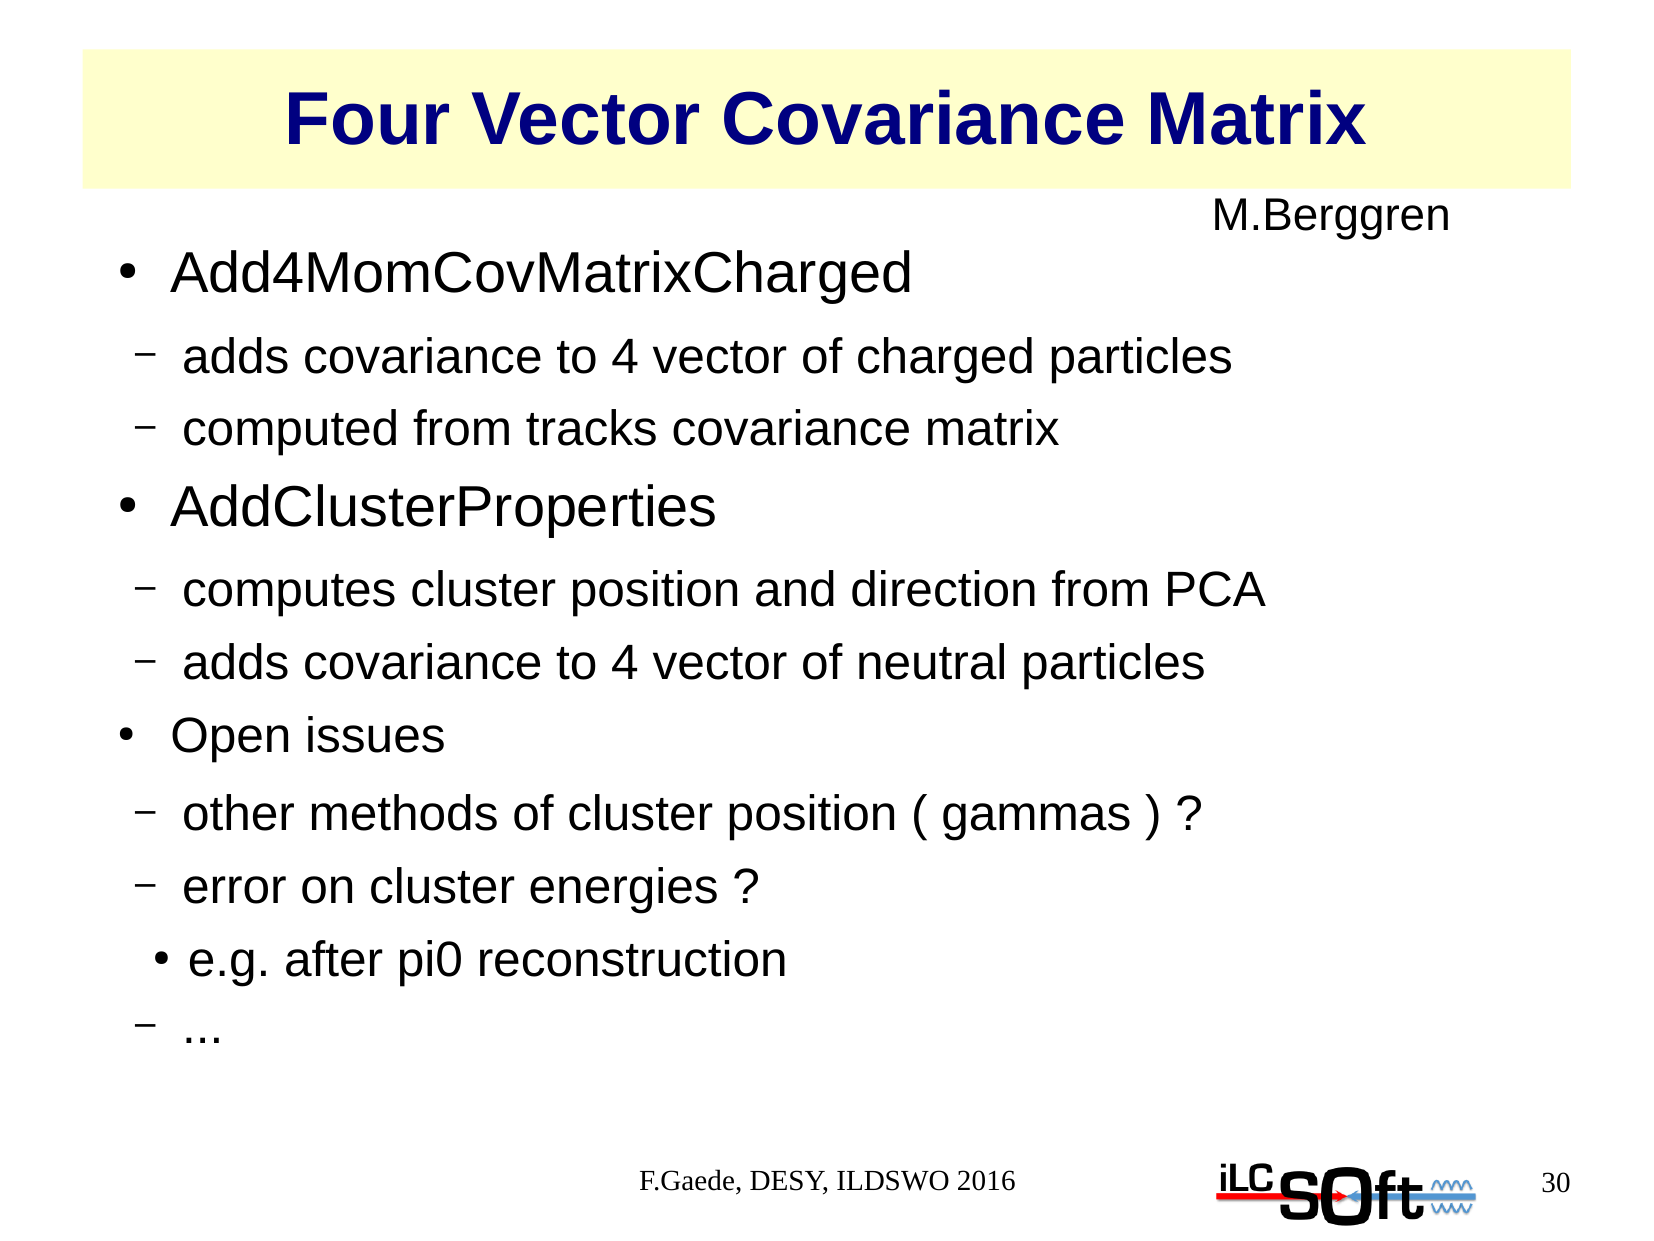

# Four Vector Covariance Matrix
M.Berggren
Add4MomCovMatrixCharged
adds covariance to 4 vector of charged particles
computed from tracks covariance matrix
AddClusterProperties
computes cluster position and direction from PCA
adds covariance to 4 vector of neutral particles
Open issues
other methods of cluster position ( gammas ) ?
error on cluster energies ?
e.g. after pi0 reconstruction
...
30